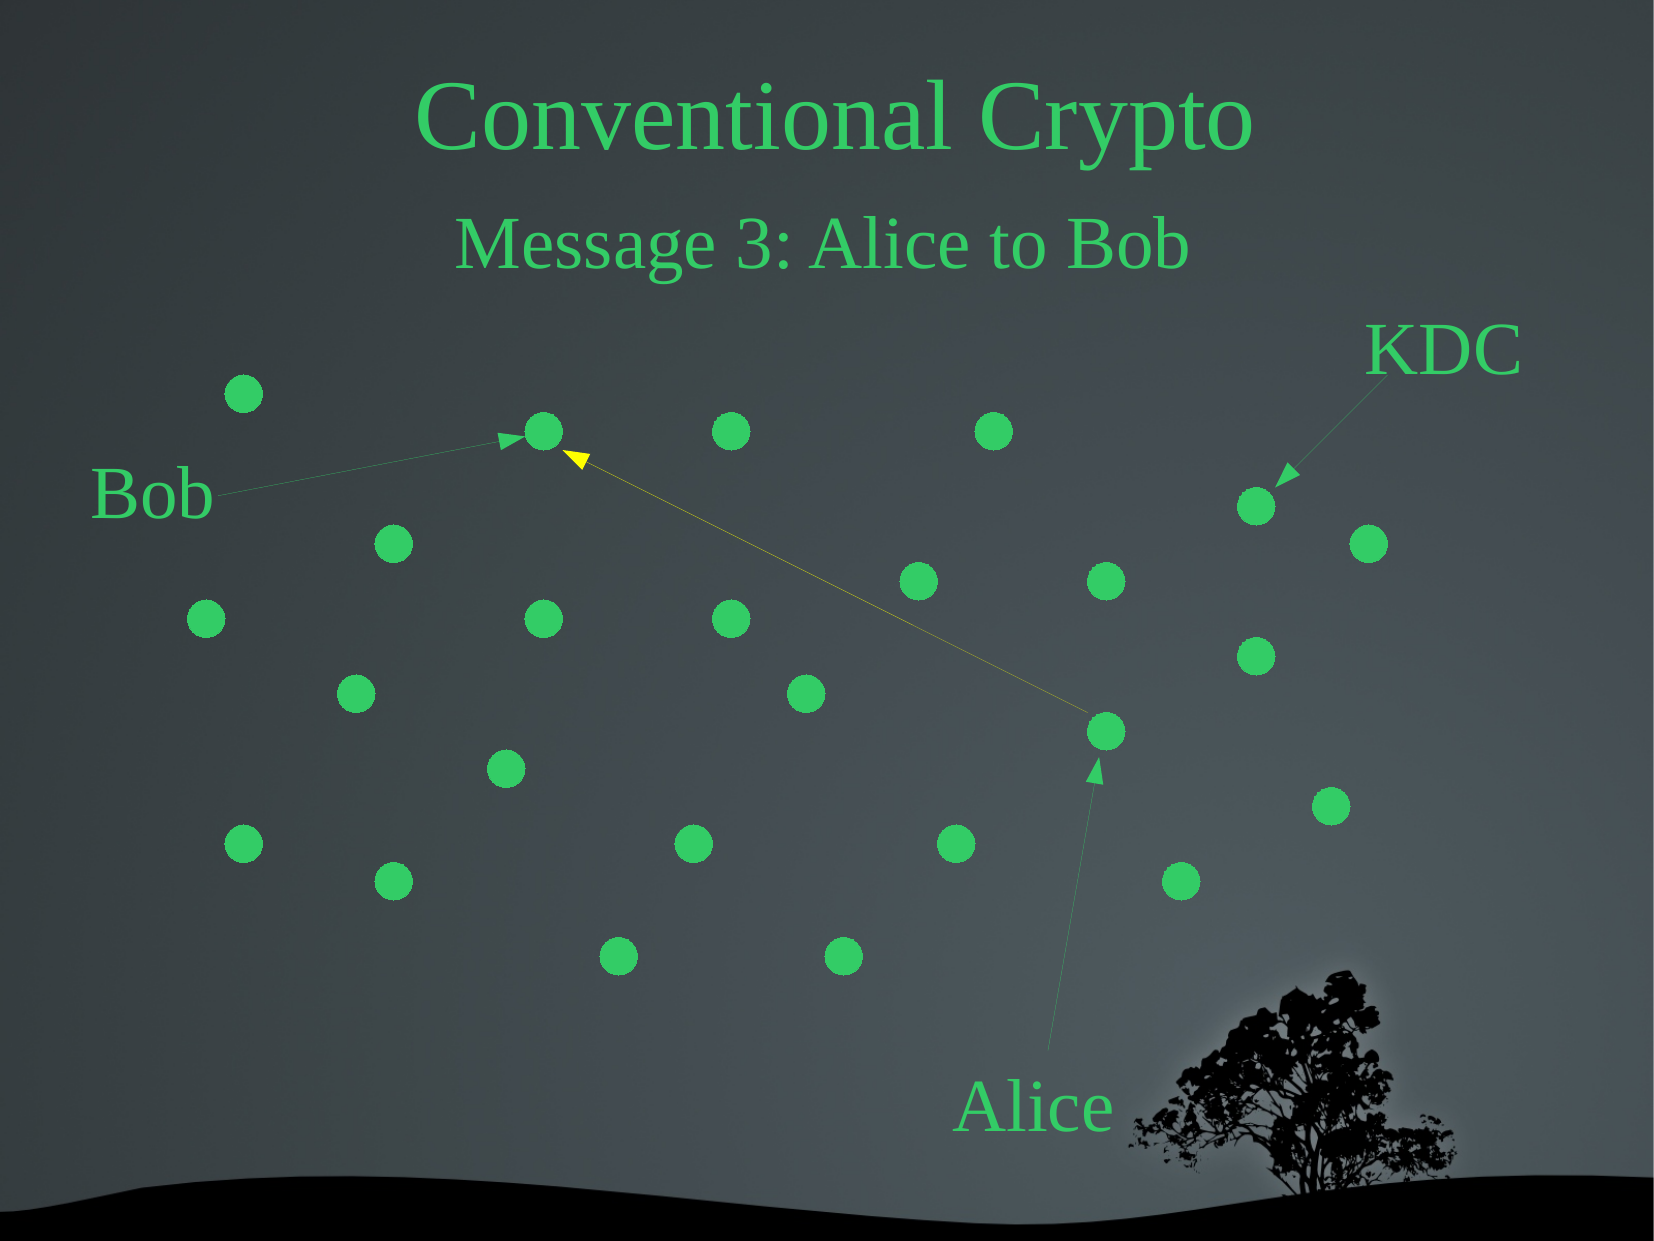

Conventional Crypto
Message 3: Alice to Bob
KDC
Bob
Alice